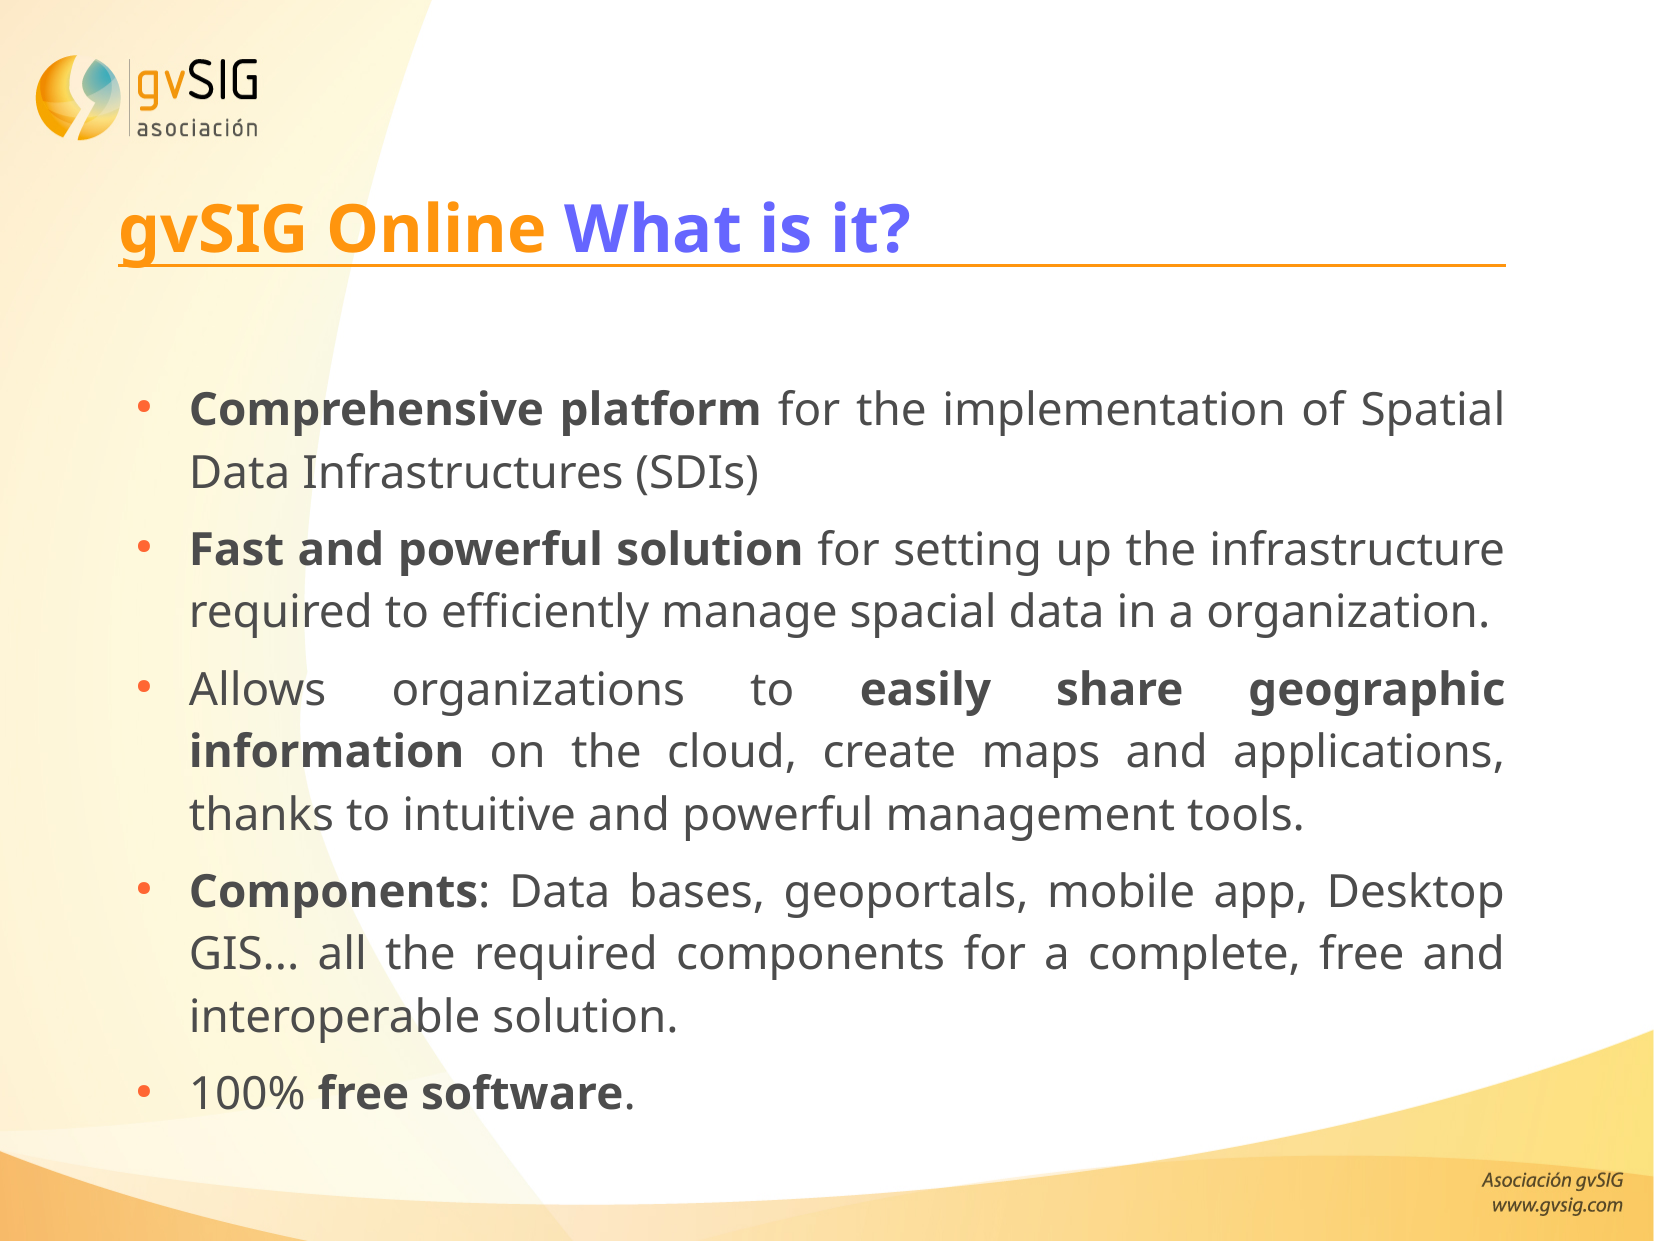

# gvSIG Online What is it?
Comprehensive platform for the implementation of Spatial Data Infrastructures (SDIs)
Fast and powerful solution for setting up the infrastructure required to efficiently manage spacial data in a organization.
Allows organizations to easily share geographic information on the cloud, create maps and applications, thanks to intuitive and powerful management tools.
Components: Data bases, geoportals, mobile app, Desktop GIS... all the required components for a complete, free and interoperable solution.
100% free software.